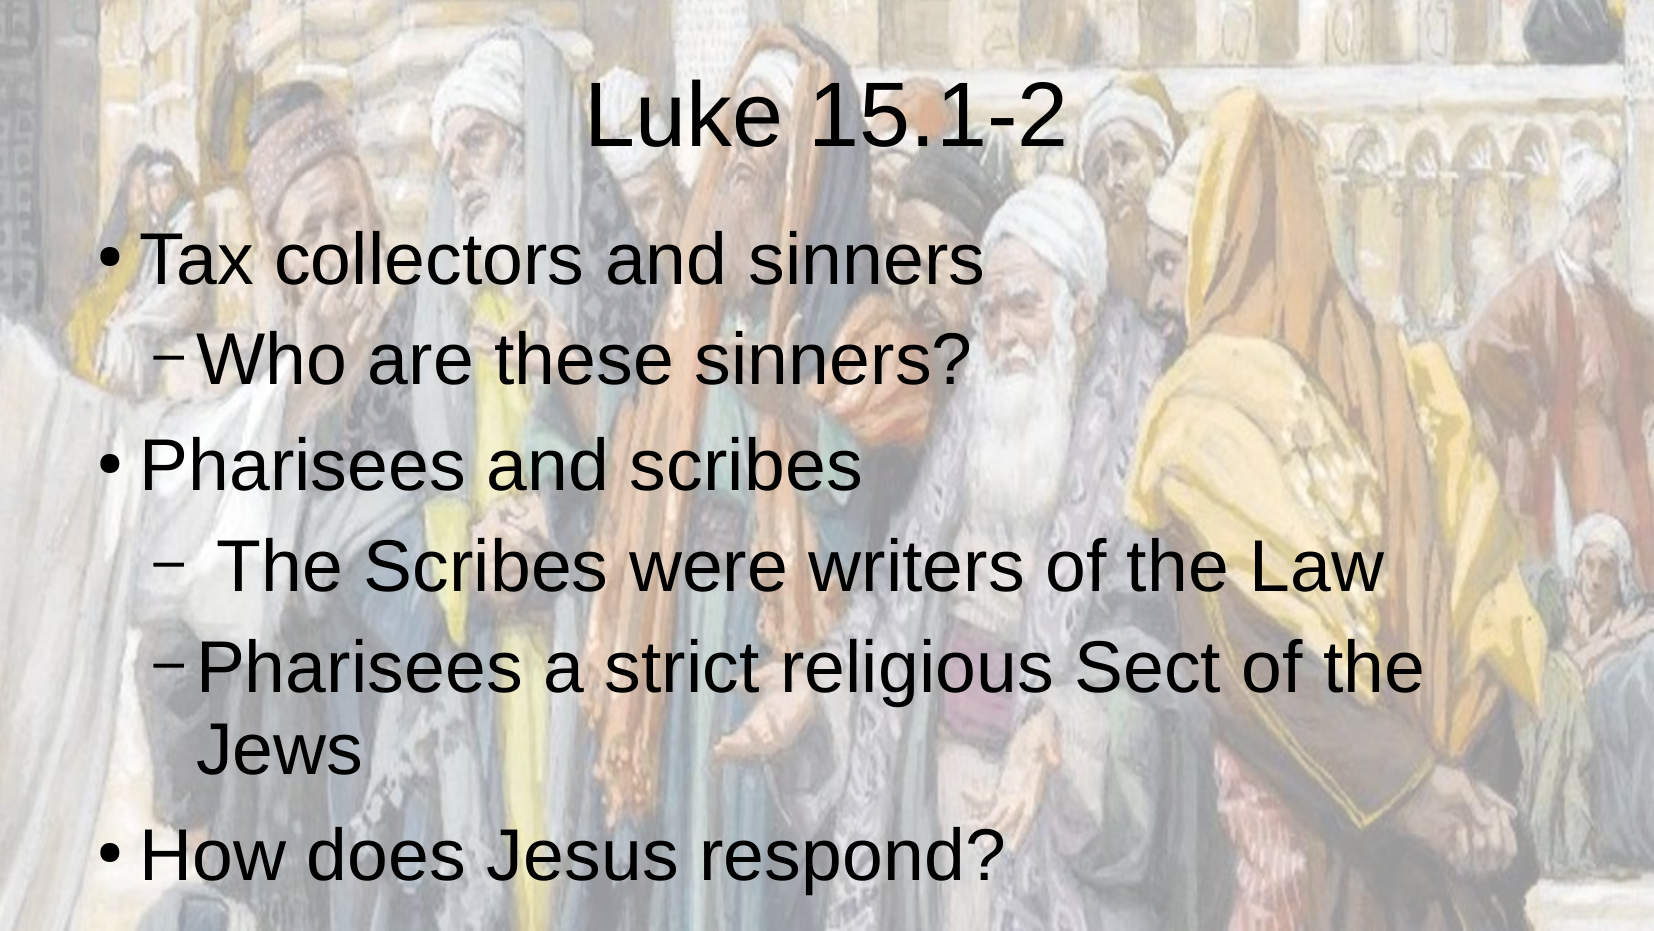

# Luke 15.1-2
Tax collectors and sinners
Who are these sinners?
Pharisees and scribes
 The Scribes were writers of the Law
Pharisees a strict religious Sect of the Jews
How does Jesus respond?